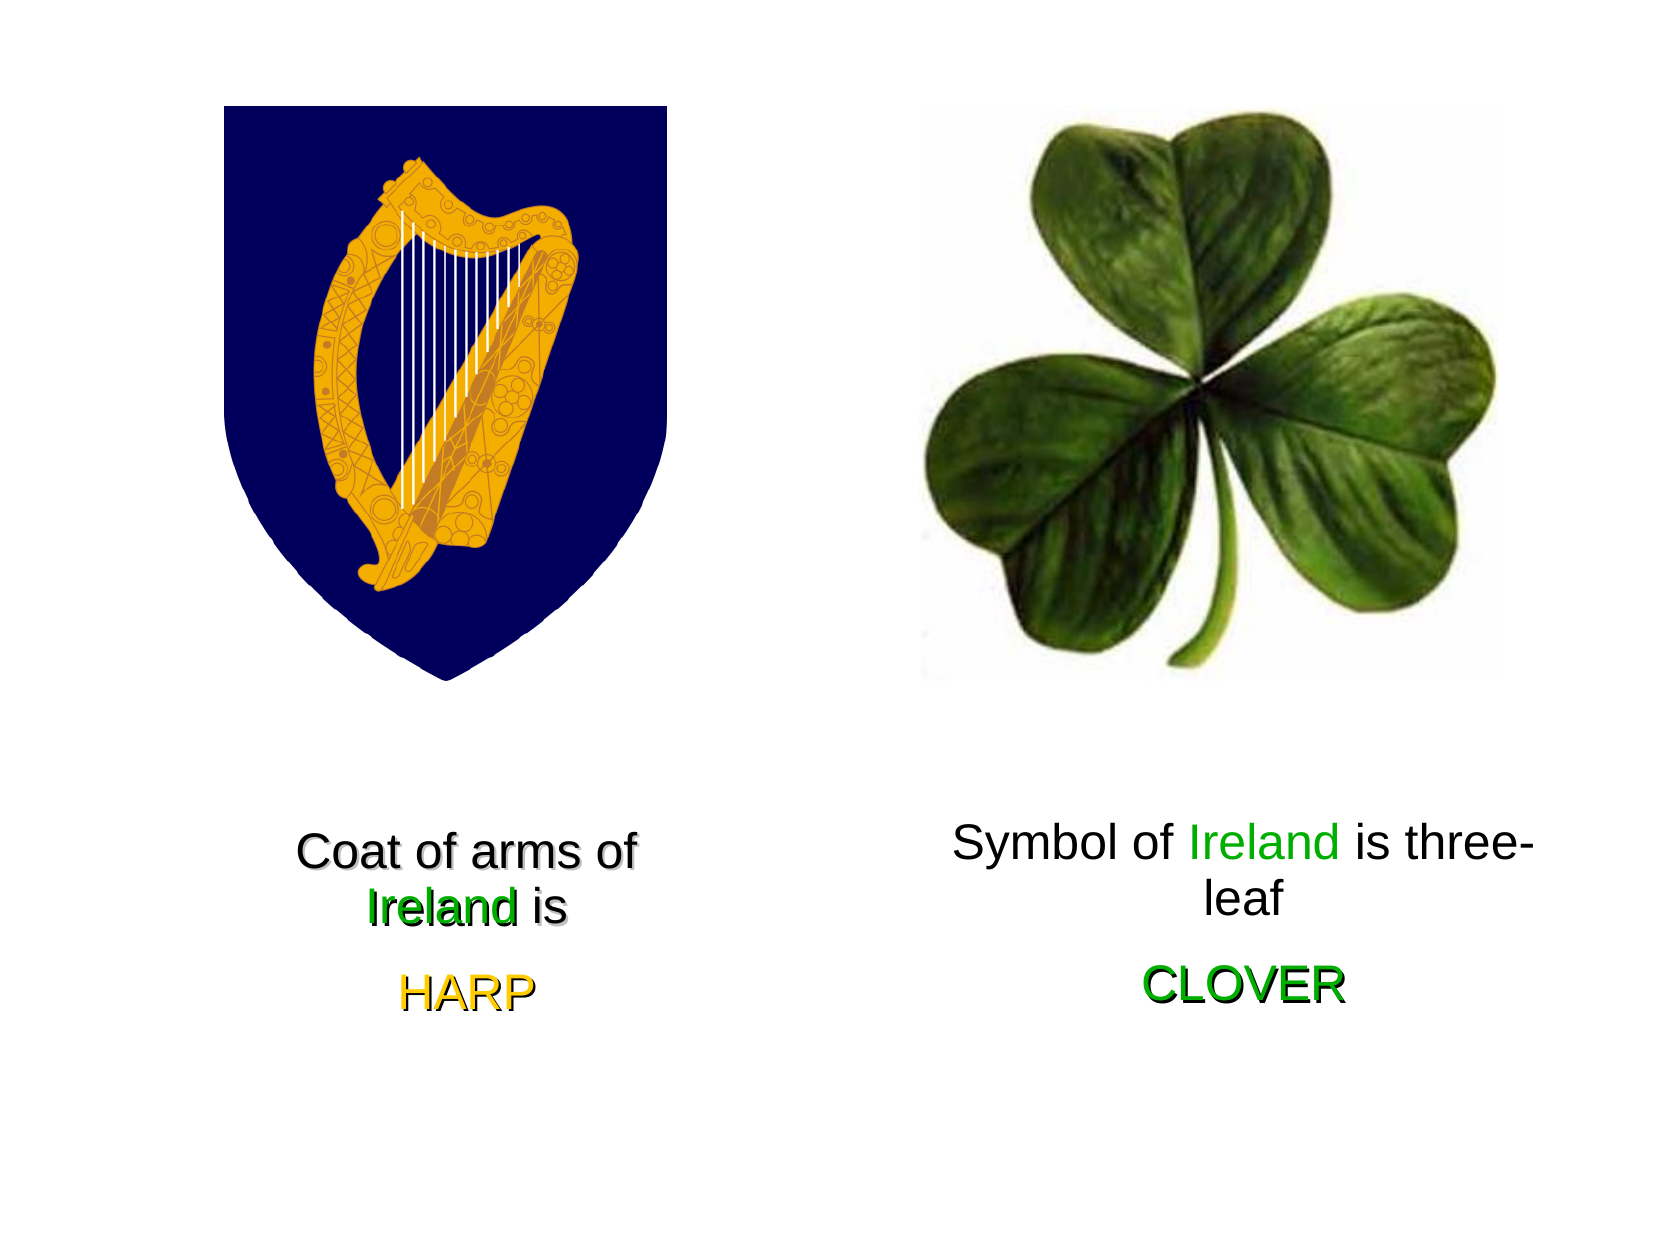

# Symbol of Ireland is three-leaf
CLOVER
Coat of arms of Ireland is
HARP